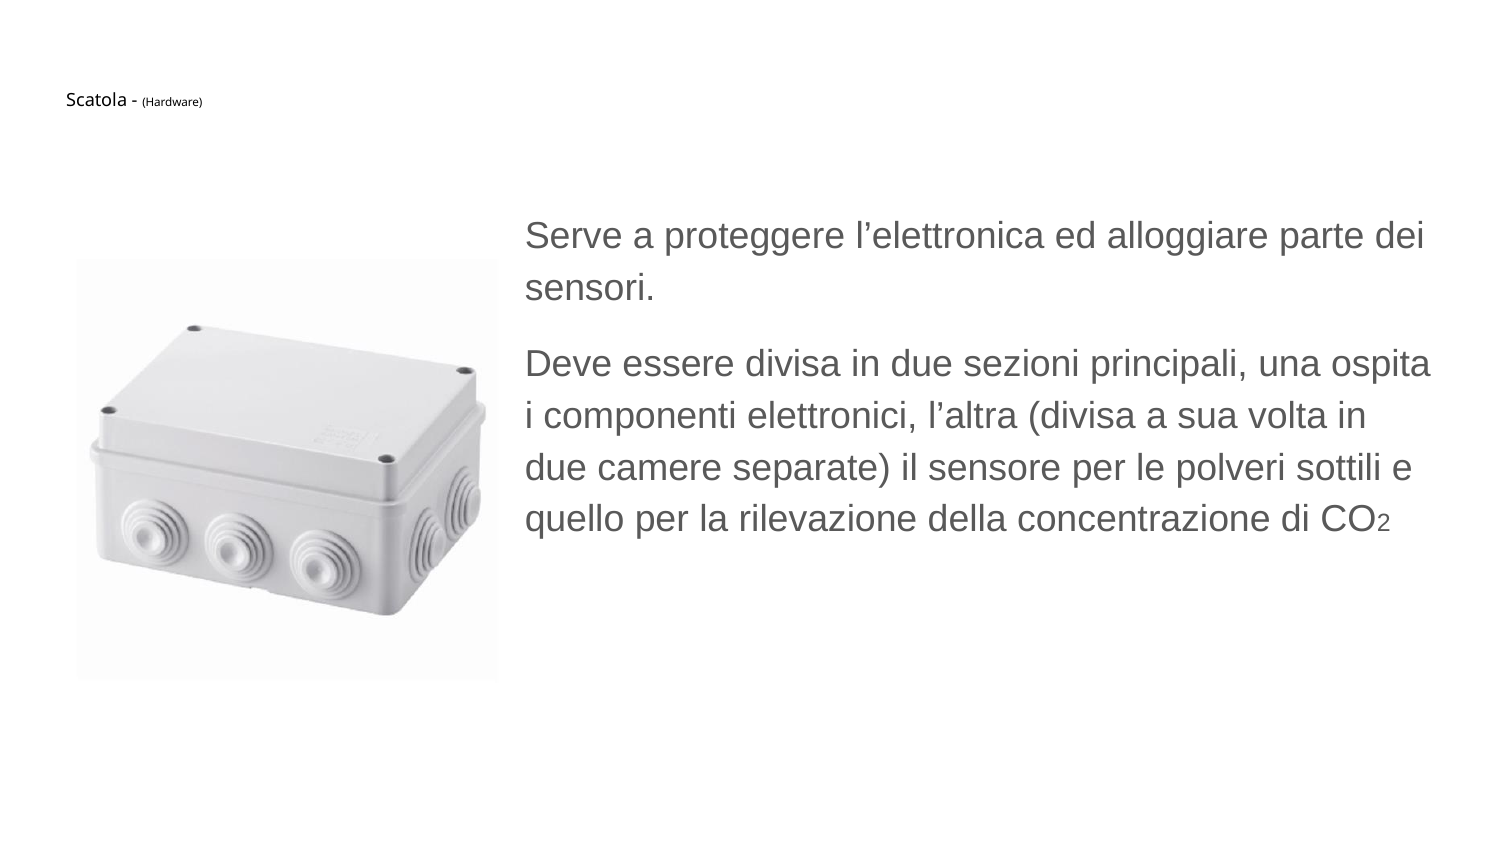

Scatola - (Hardware)
# Serve a proteggere l’elettronica ed alloggiare parte dei sensori.
Deve essere divisa in due sezioni principali, una ospita i componenti elettronici, l’altra (divisa a sua volta in due camere separate) il sensore per le polveri sottili e quello per la rilevazione della concentrazione di CO2